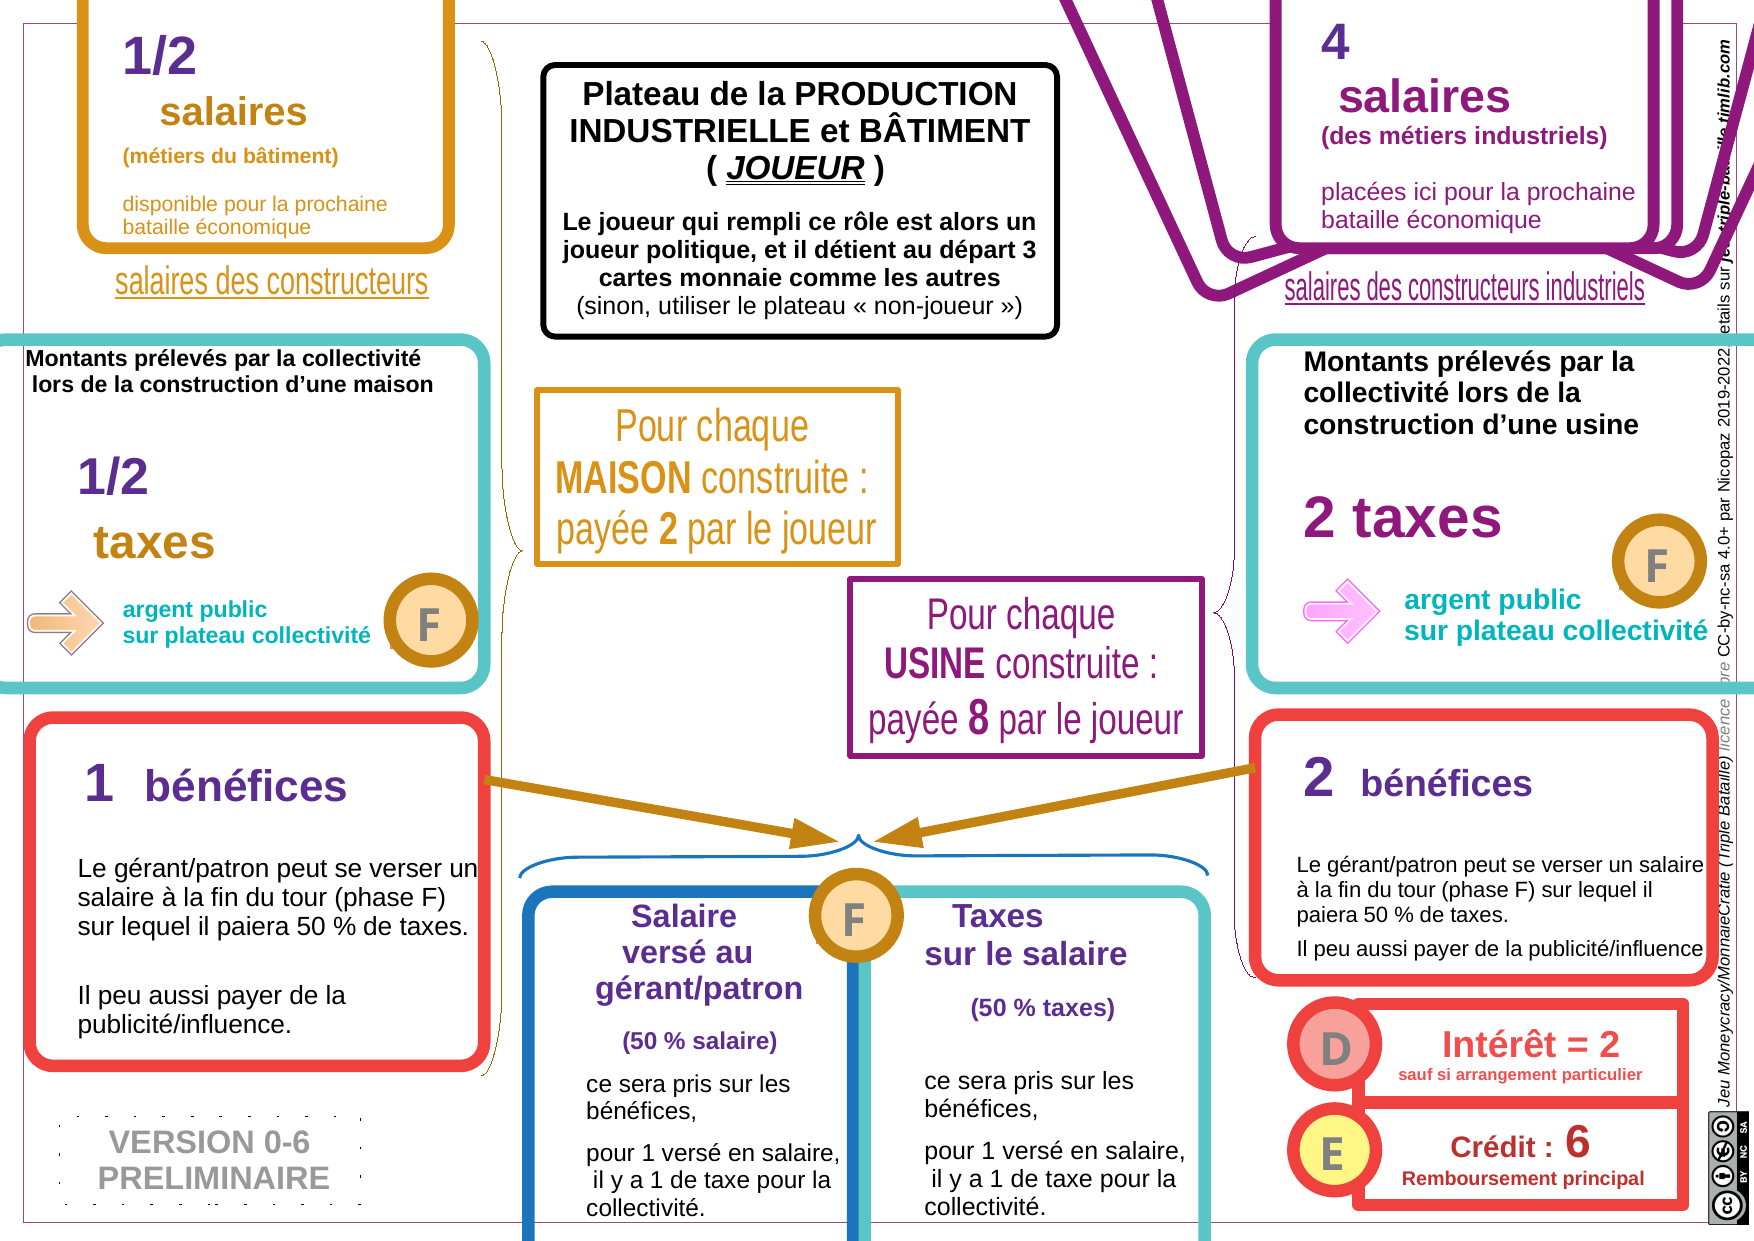

pour chaque maison construite, 1 liasse de salaires (des métiers du bâtiment) placées ici pour la prochaine bataille économique
4
 salaires
(des métiers industriels)
placées ici pour la prochaine bataille économique
6 salaires (des métiers industriels)
placées ici pour la prochaine bataille économique
1/2
 salaires
(métiers du bâtiment)
disponible pour la prochaine bataille économique
#
Plateau de la PRODUCTION INDUSTRIELLE et BÂTIMENT
( JOUEUR )
Le joueur qui rempli ce rôle est alors un joueur politique, et il détient au départ 3 cartes monnaie comme les autres (sinon, utiliser le plateau « non-joueur »)
salaires des constructeurs
salaires des constructeurs
salaires des constructeurs industriels
Montants prélevés par la collectivité
 lors de la construction d’une maison
 1/2
 taxes
 argent public
 sur plateau collectivité
Montants prélevés par la
collectivité lors de la
construction d’une usine
2 taxes
 argent public
 sur plateau collectivité
Pour chaque
MAISON construite :
payée 2 par le joueur
F
Pour chaque
USINE construite :
payée 8 par le joueur
F
 2 bénéfices
Le gérant/patron peut se verser un salaire à la fin du tour (phase F) sur lequel il paiera 50 % de taxes.
Il peu aussi payer de la publicité/influence
 1 bénéfices
Le gérant/patron peut se verser un salaire à la fin du tour (phase F) sur lequel il paiera 50 % de taxes.
Il peu aussi payer de la publicité/influence.
Pas de bénéfices conservés lors de la construction d’une usine
..Néant…
(ce n’est pas important pour ce niveau de simulation économique)
Bénéfices conservés lors de la construction d’une maison
une fois les salaires de 1 liasses distribués (pour la bataille suivante),
et les taxes de l’état de 1 liasse prélevée,
il ne reste plus rien… sinon cela serait placé ici. (ce n’est pas important pour ce niveau de simulation économique).
F
 Salaire
 versé au
 gérant/patron
 (50 % salaire)
ce sera pris sur les bénéfices,
pour 1 versé en salaire,
 il y a 1 de taxe pour la collectivité.
 Taxes
sur le salaire
 (50 % taxes)
ce sera pris sur les bénéfices,
pour 1 versé en salaire,
 il y a 1 de taxe pour la collectivité.
 Intérêt = 2
sauf si arrangement particulier
D
Crédit : 6
 Remboursement principal
E
VERSION 0-6
 PRELIMINAIRE